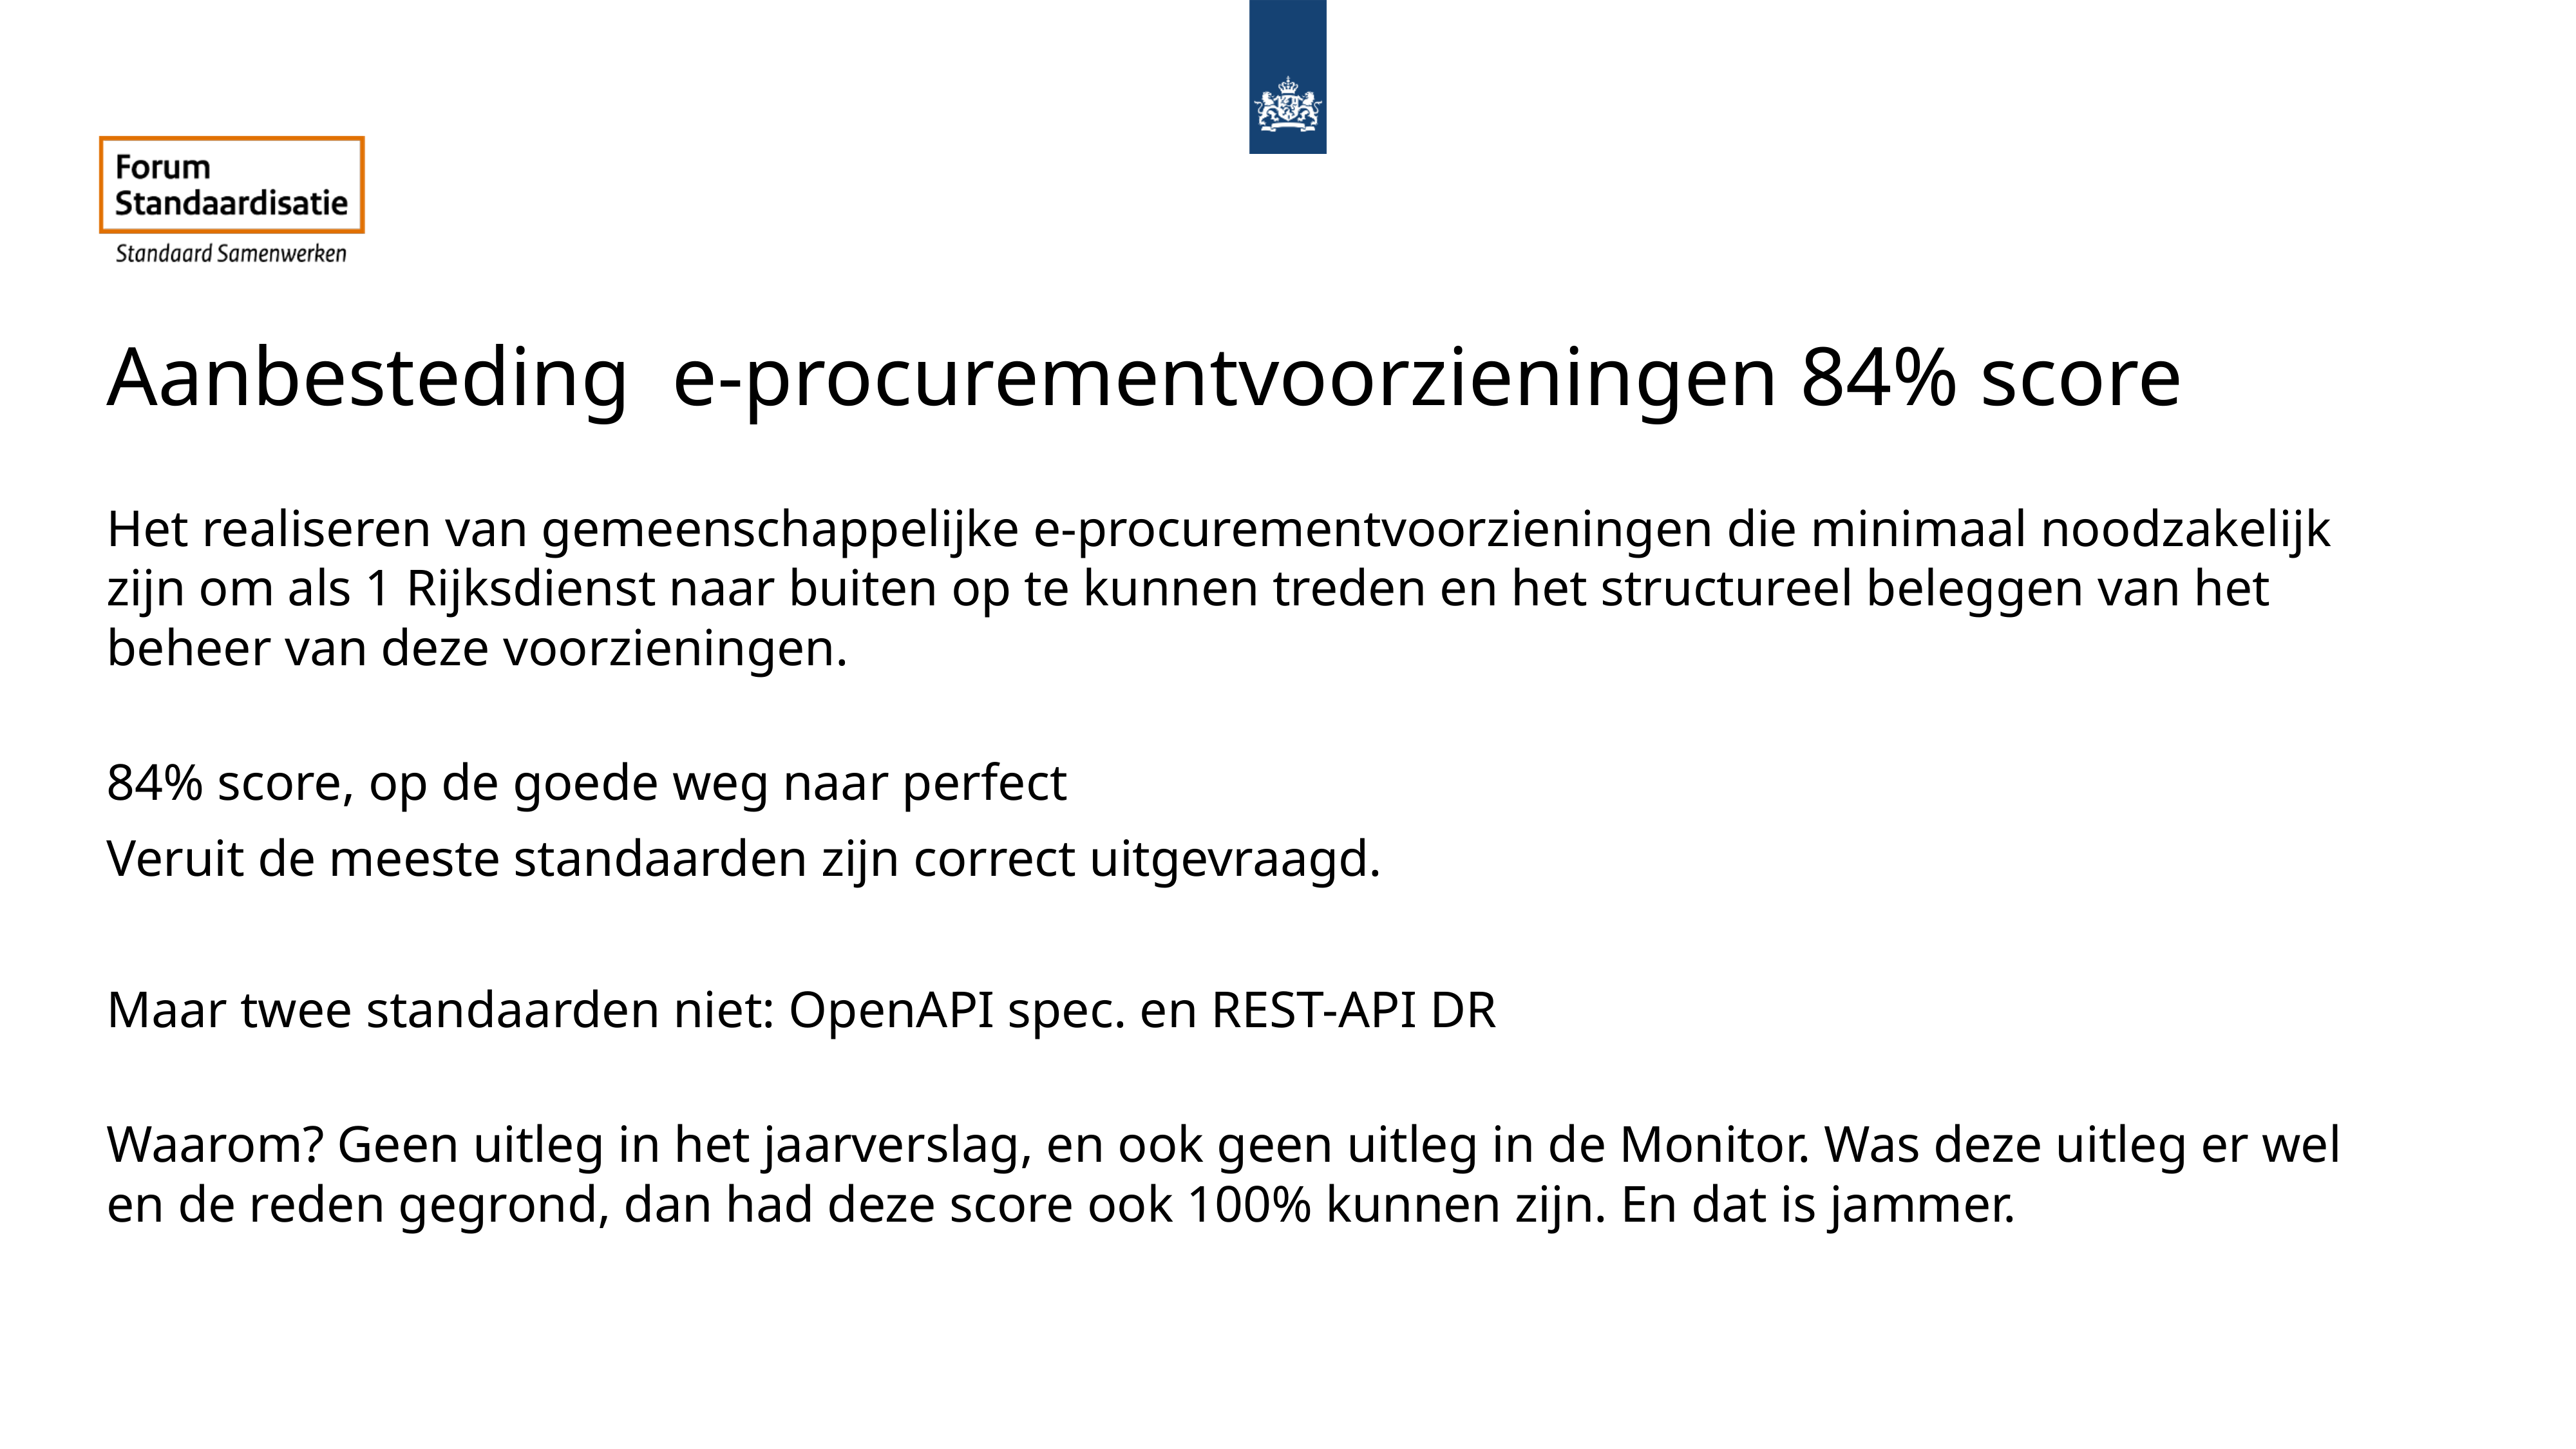

# Aanbesteding e-procurementvoorzieningen 84% score
Het realiseren van gemeenschappelijke e-procurementvoorzieningen die minimaal noodzakelijk zijn om als 1 Rijksdienst naar buiten op te kunnen treden en het structureel beleggen van het beheer van deze voorzieningen.
84% score, op de goede weg naar perfect
Veruit de meeste standaarden zijn correct uitgevraagd.
Maar twee standaarden niet: OpenAPI spec. en REST-API DR
Waarom? Geen uitleg in het jaarverslag, en ook geen uitleg in de Monitor. Was deze uitleg er wel en de reden gegrond, dan had deze score ook 100% kunnen zijn. En dat is jammer.